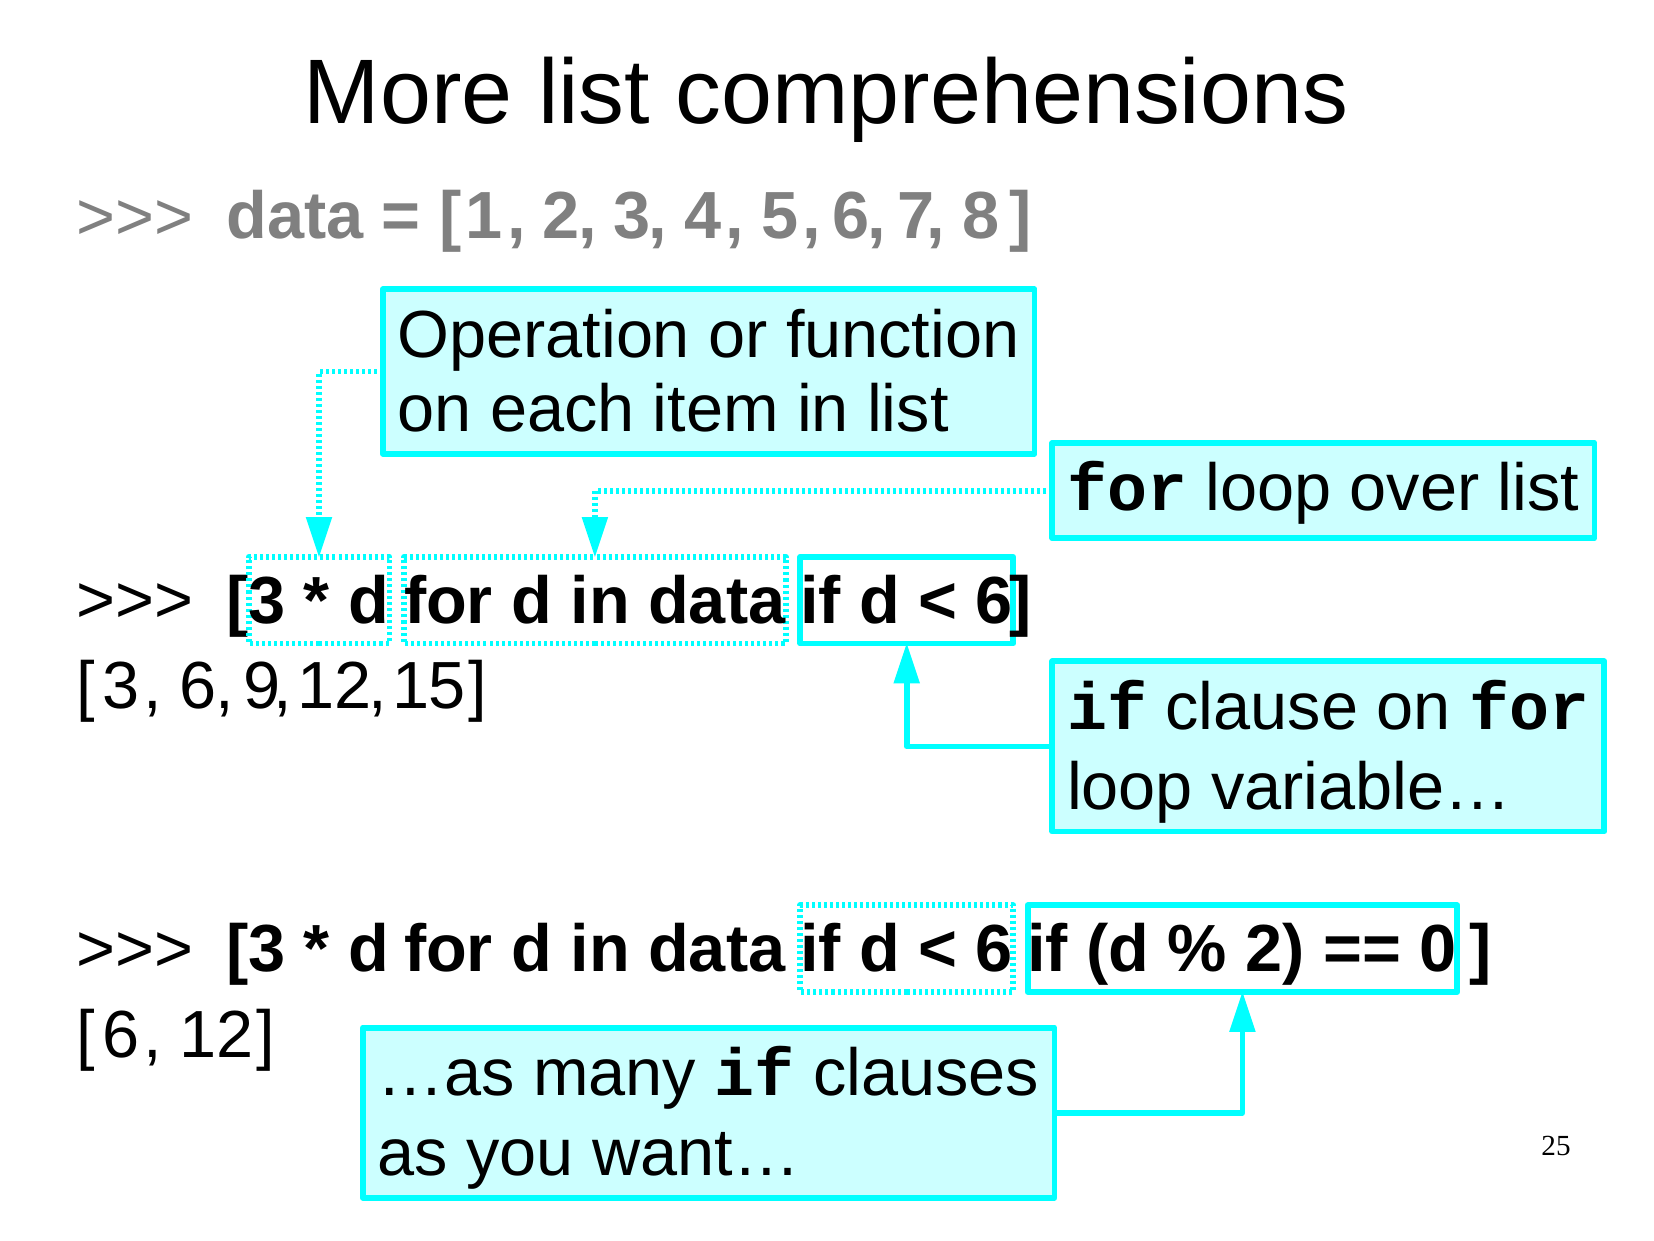

More list comprehensions
data = [
1
,
2
,
3
,
4
,
5
,
6
,
7
,
8
]
>>>
Operation or function
on each item in list
for loop over list
>>>
[
3 * d
for d in data
if d < 6
]
[
3
,
6
,
,
12
,
15
]
9
if clause on for
loop variable…
>>>
[
3 * d
for d in data
if d < 6
if (d % 2) == 0
]
[
6
,
12
]
…as many if clauses
as you want…
25